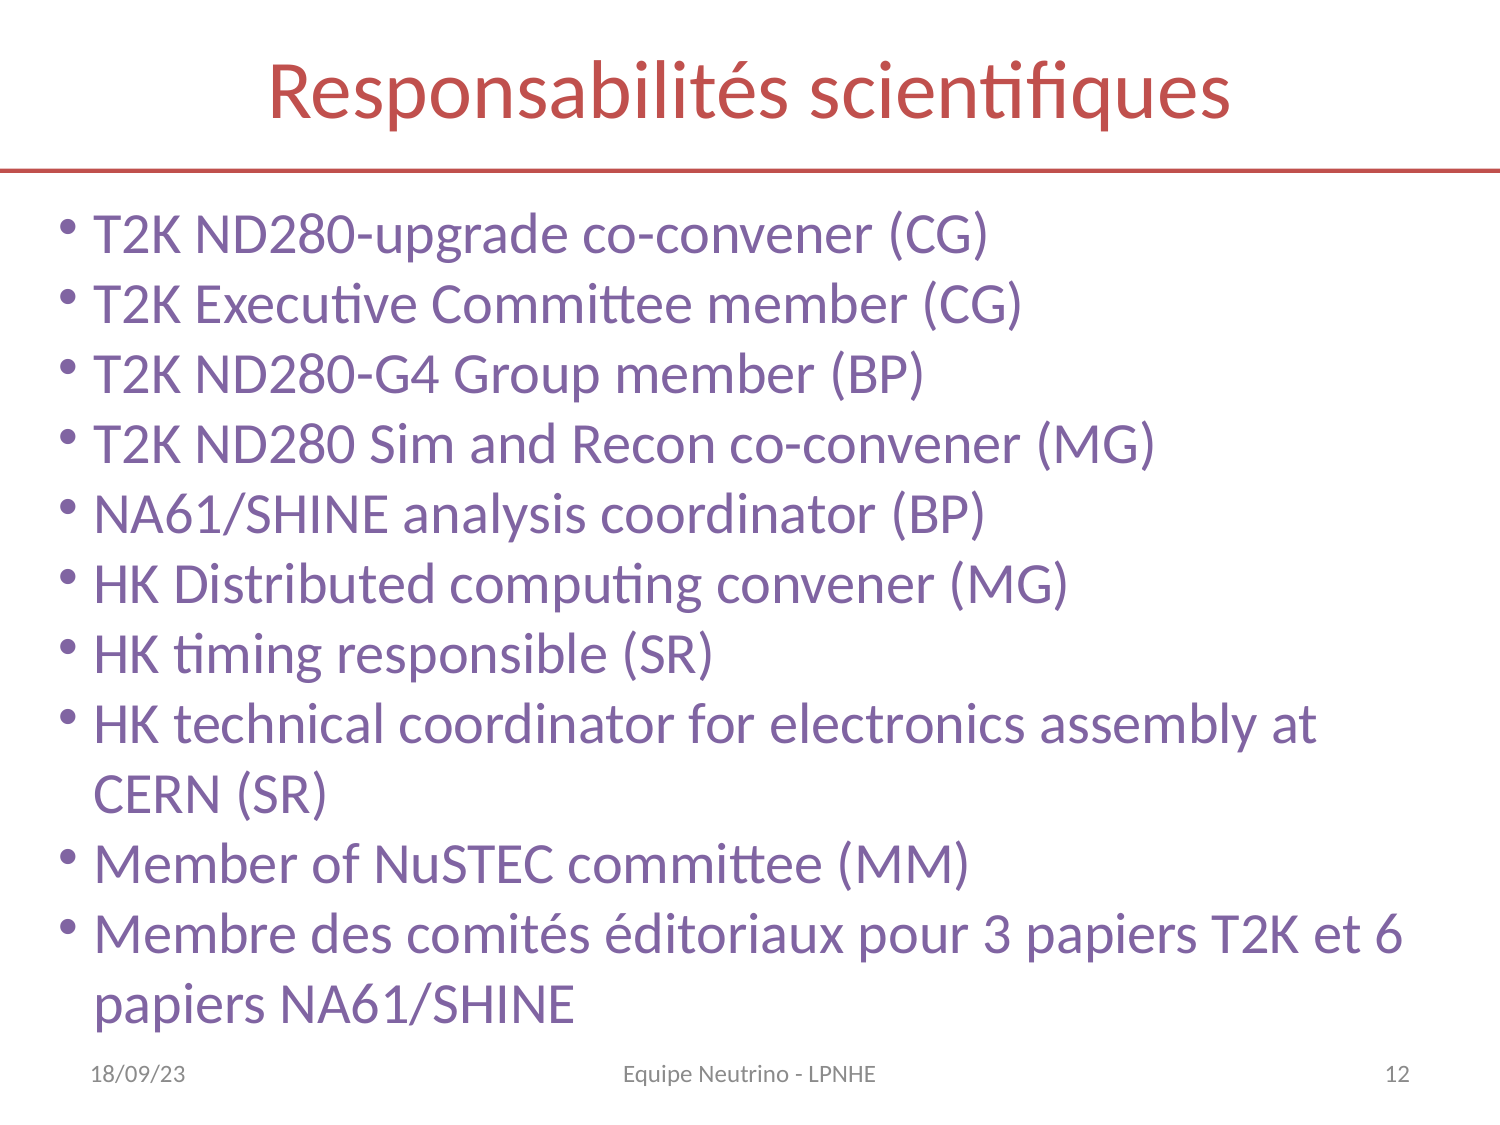

Responsabilités scientifiques
T2K ND280-upgrade co-convener (CG)
T2K Executive Committee member (CG)
T2K ND280-G4 Group member (BP)
T2K ND280 Sim and Recon co-convener (MG)
NA61/SHINE analysis coordinator (BP)
HK Distributed computing convener (MG)
HK timing responsible (SR)
HK technical coordinator for electronics assembly at CERN (SR)
Member of NuSTEC committee (MM)
Membre des comités éditoriaux pour 3 papiers T2K et 6 papiers NA61/SHINE
18/09/23
Equipe Neutrino - LPNHE